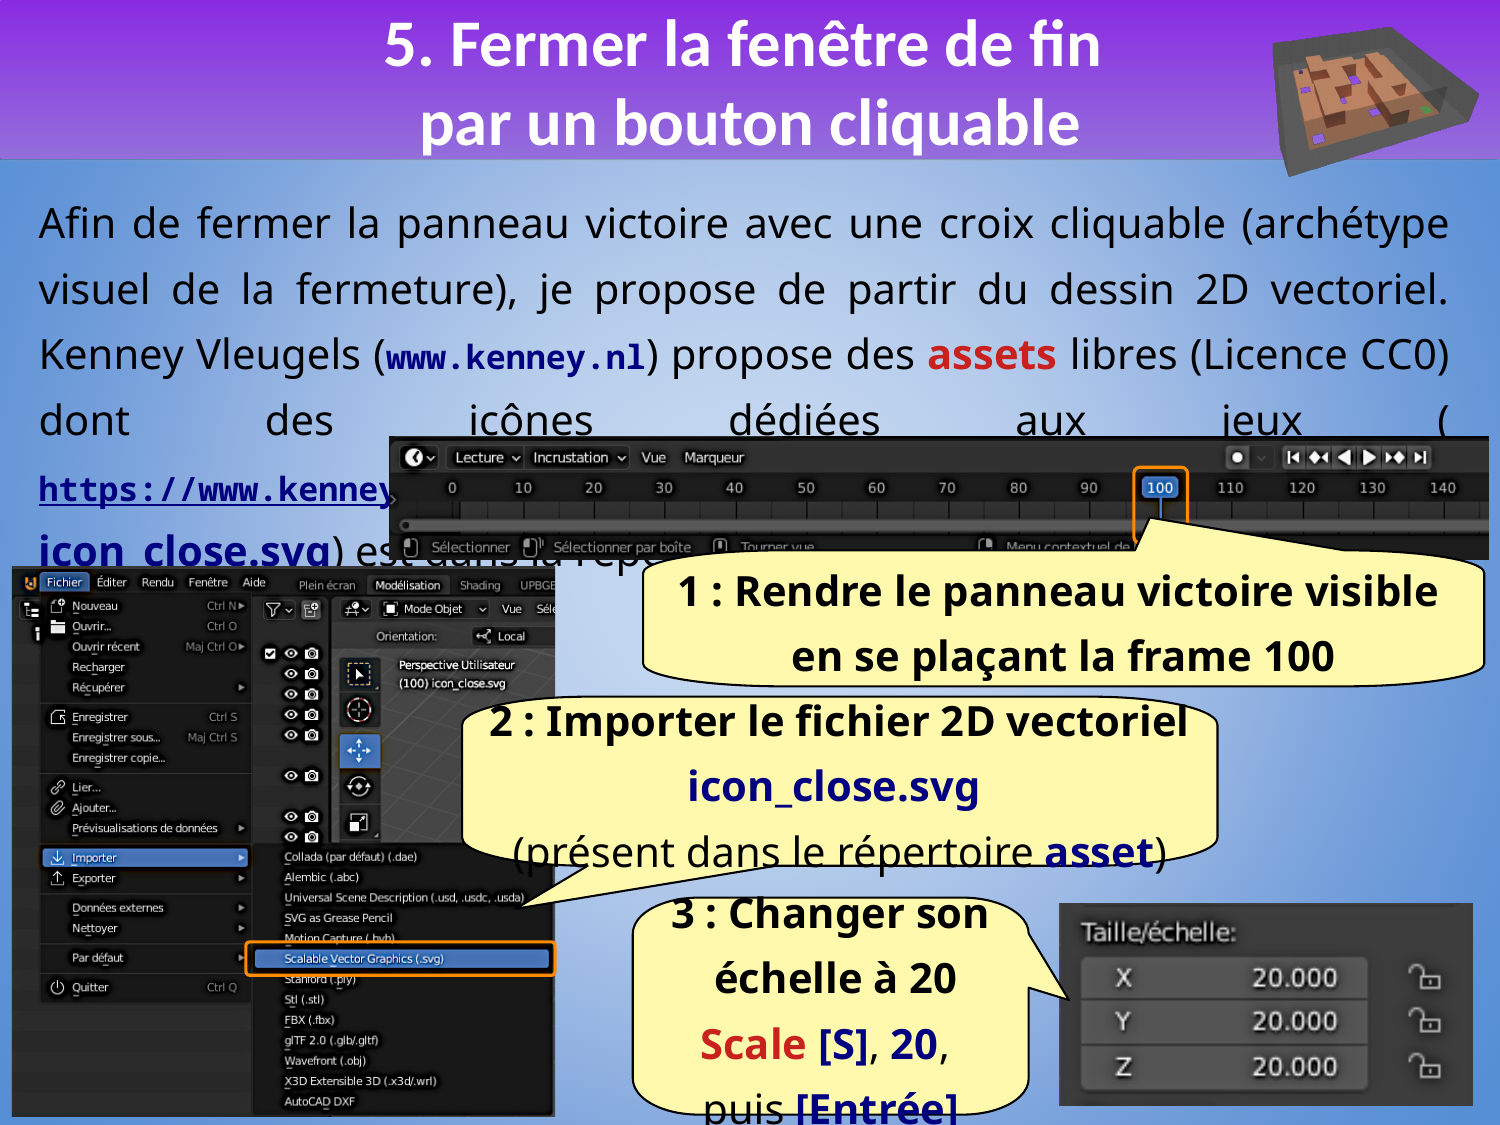

5. Fermer la fenêtre de fin
par un bouton cliquable
Afin de fermer la panneau victoire avec une croix cliquable (archétype visuel de la fermeture), je propose de partir du dessin 2D vectoriel. Kenney Vleugels (www.kenney.nl) propose des assets libres (Licence CC0) dont des icônes dédiées aux jeux (https://www.kenney.nl/assets/game-icons). L’icône de la croix (fichier icon_close.svg) est dans la répertoire asset du tutoriel.
1 : Rendre le panneau victoire visible
en se plaçant la frame 100
2 : Importer le fichier 2D vectoriel
icon_close.svg
(présent dans le répertoire asset)
3 : Changer son
 échelle à 20
Scale [S], 20,
puis [Entrée]